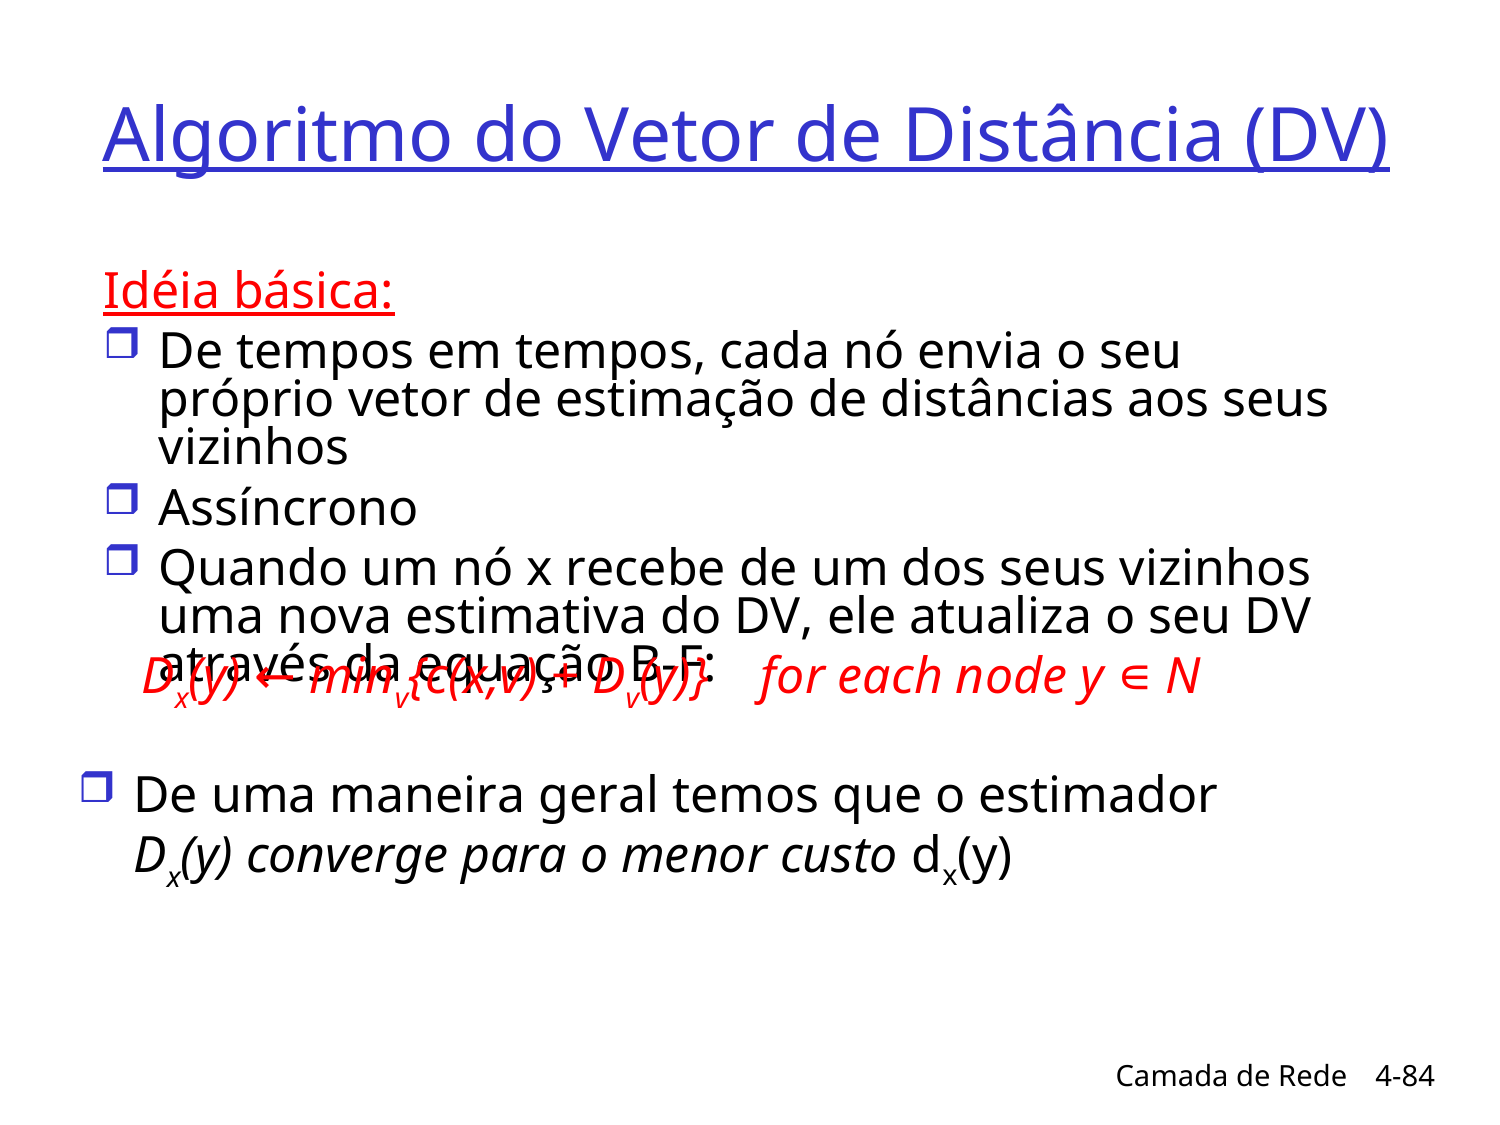

Algoritmo do Vetor de Distância (DV)
Idéia básica:
De tempos em tempos, cada nó envia o seu próprio vetor de estimação de distâncias aos seus vizinhos
Assíncrono
Quando um nó x recebe de um dos seus vizinhos uma nova estimativa do DV, ele atualiza o seu DV através da equação B-F:
Dx(y) ← minv{c(x,v) + Dv(y)} for each node y ∊ N
De uma maneira geral temos que o estimador Dx(y) converge para o menor custo dx(y)
Camada de Rede